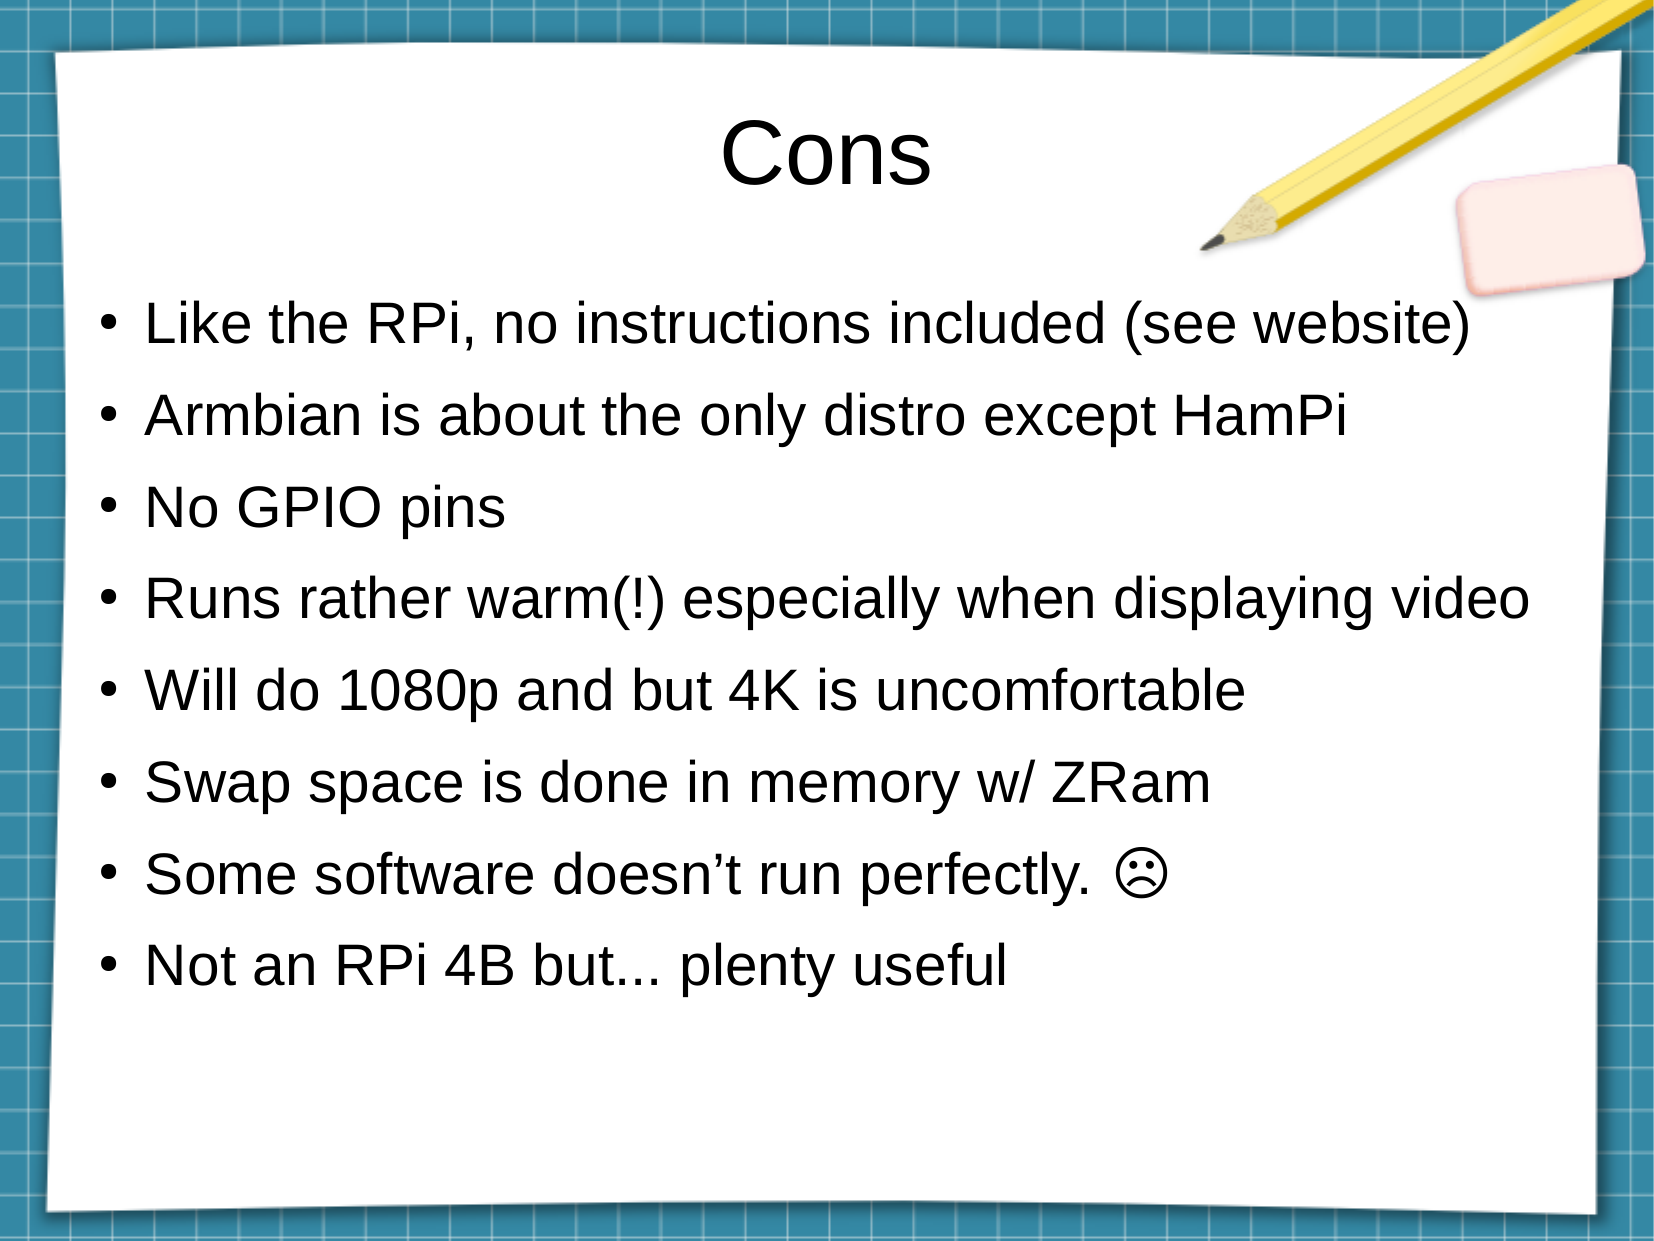

# Cons
Like the RPi, no instructions included (see website)
Armbian is about the only distro except HamPi
No GPIO pins
Runs rather warm(!) especially when displaying video
Will do 1080p and but 4K is uncomfortable
Swap space is done in memory w/ ZRam
Some software doesn’t run perfectly. ☹
Not an RPi 4B but... plenty useful